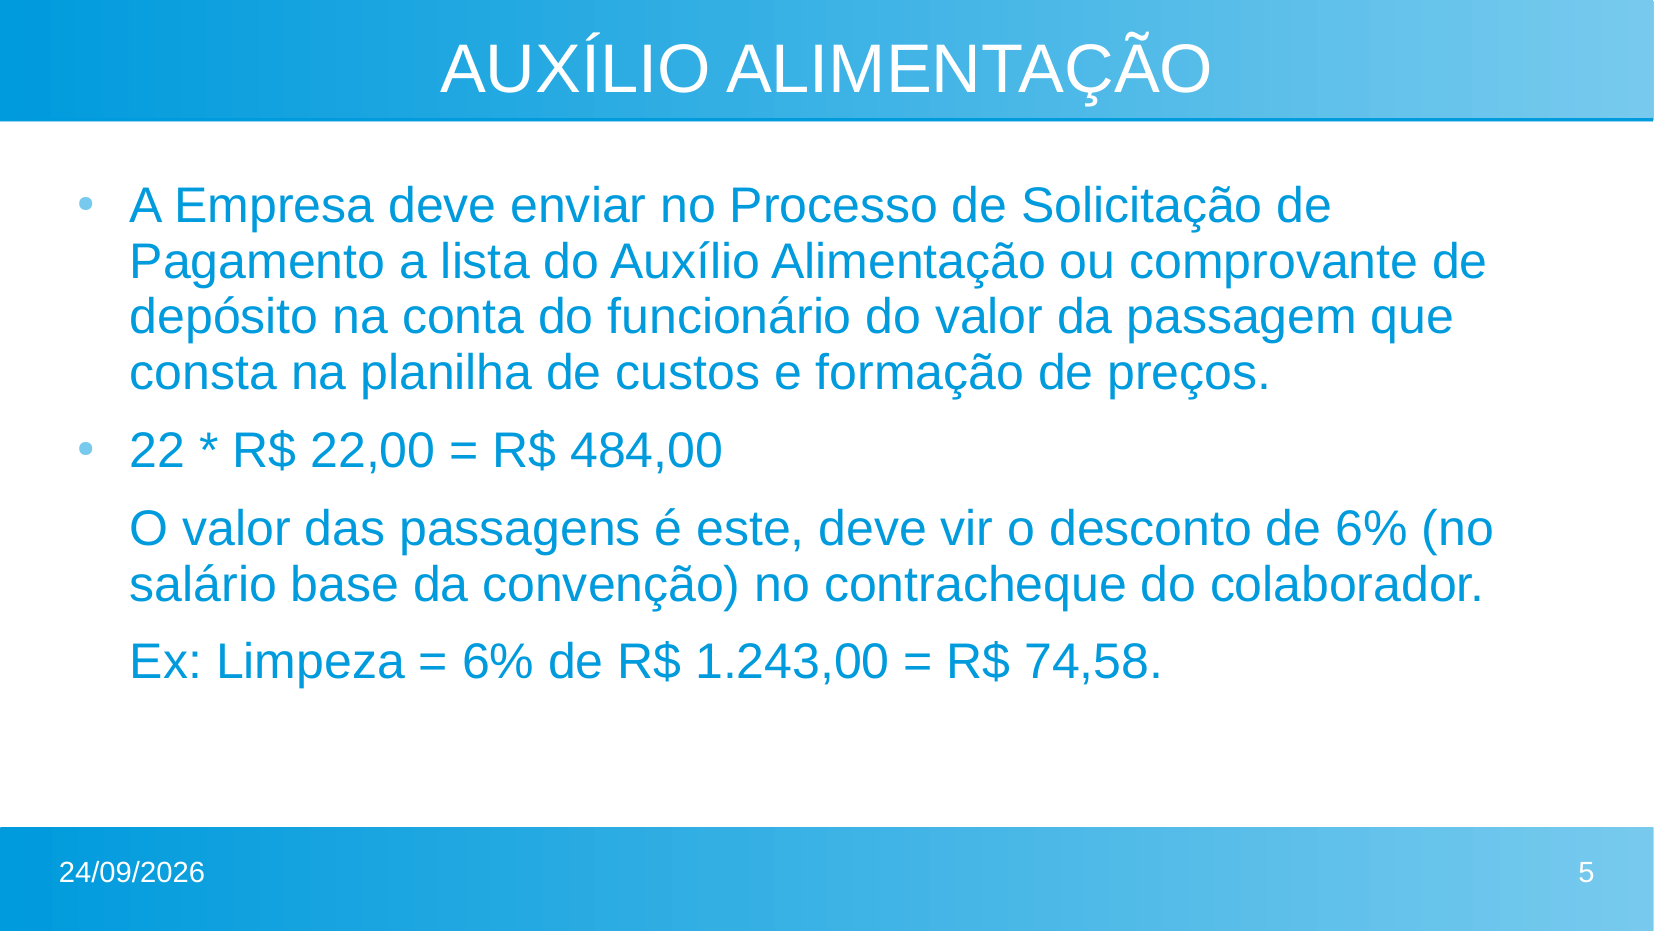

# AUXÍLIO ALIMENTAÇÃO
A Empresa deve enviar no Processo de Solicitação de Pagamento a lista do Auxílio Alimentação ou comprovante de depósito na conta do funcionário do valor da passagem que consta na planilha de custos e formação de preços.
22 * R$ 22,00 = R$ 484,00
O valor das passagens é este, deve vir o desconto de 6% (no salário base da convenção) no contracheque do colaborador.
Ex: Limpeza = 6% de R$ 1.243,00 = R$ 74,58.
5